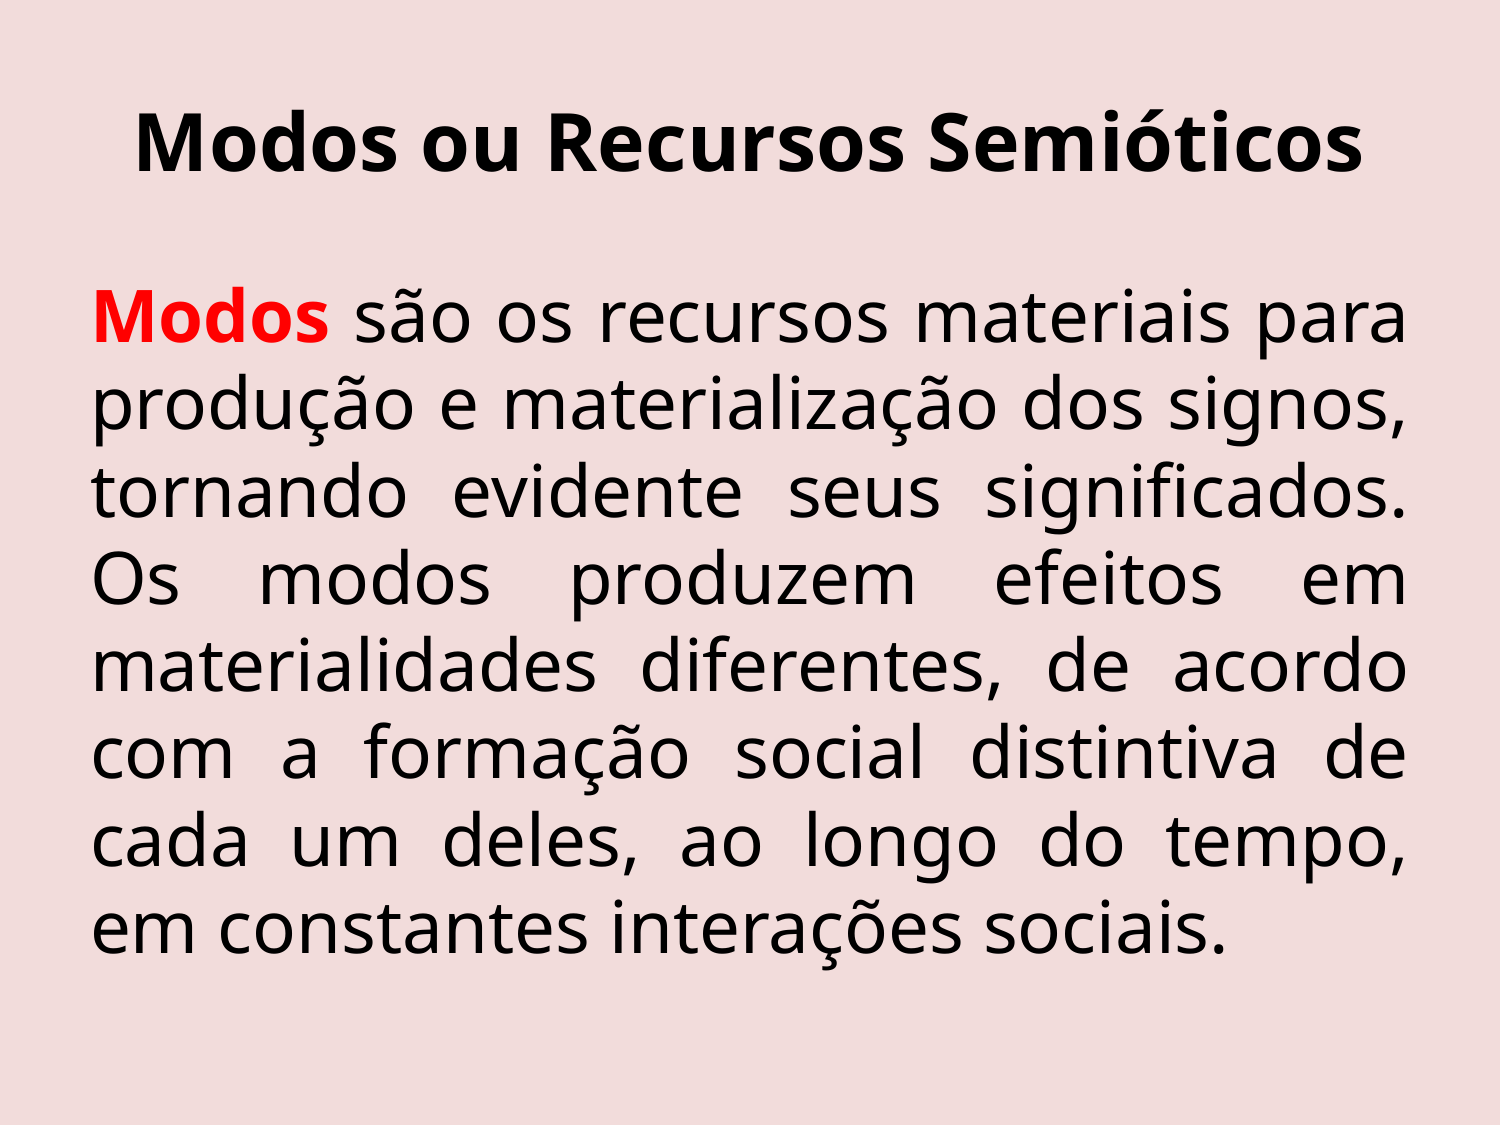

# Modos ou Recursos Semióticos
Modos são os recursos materiais para produção e materialização dos signos, tornando evidente seus significados. Os modos produzem efeitos em materialidades diferentes, de acordo com a formação social distintiva de cada um deles, ao longo do tempo, em constantes interações sociais.